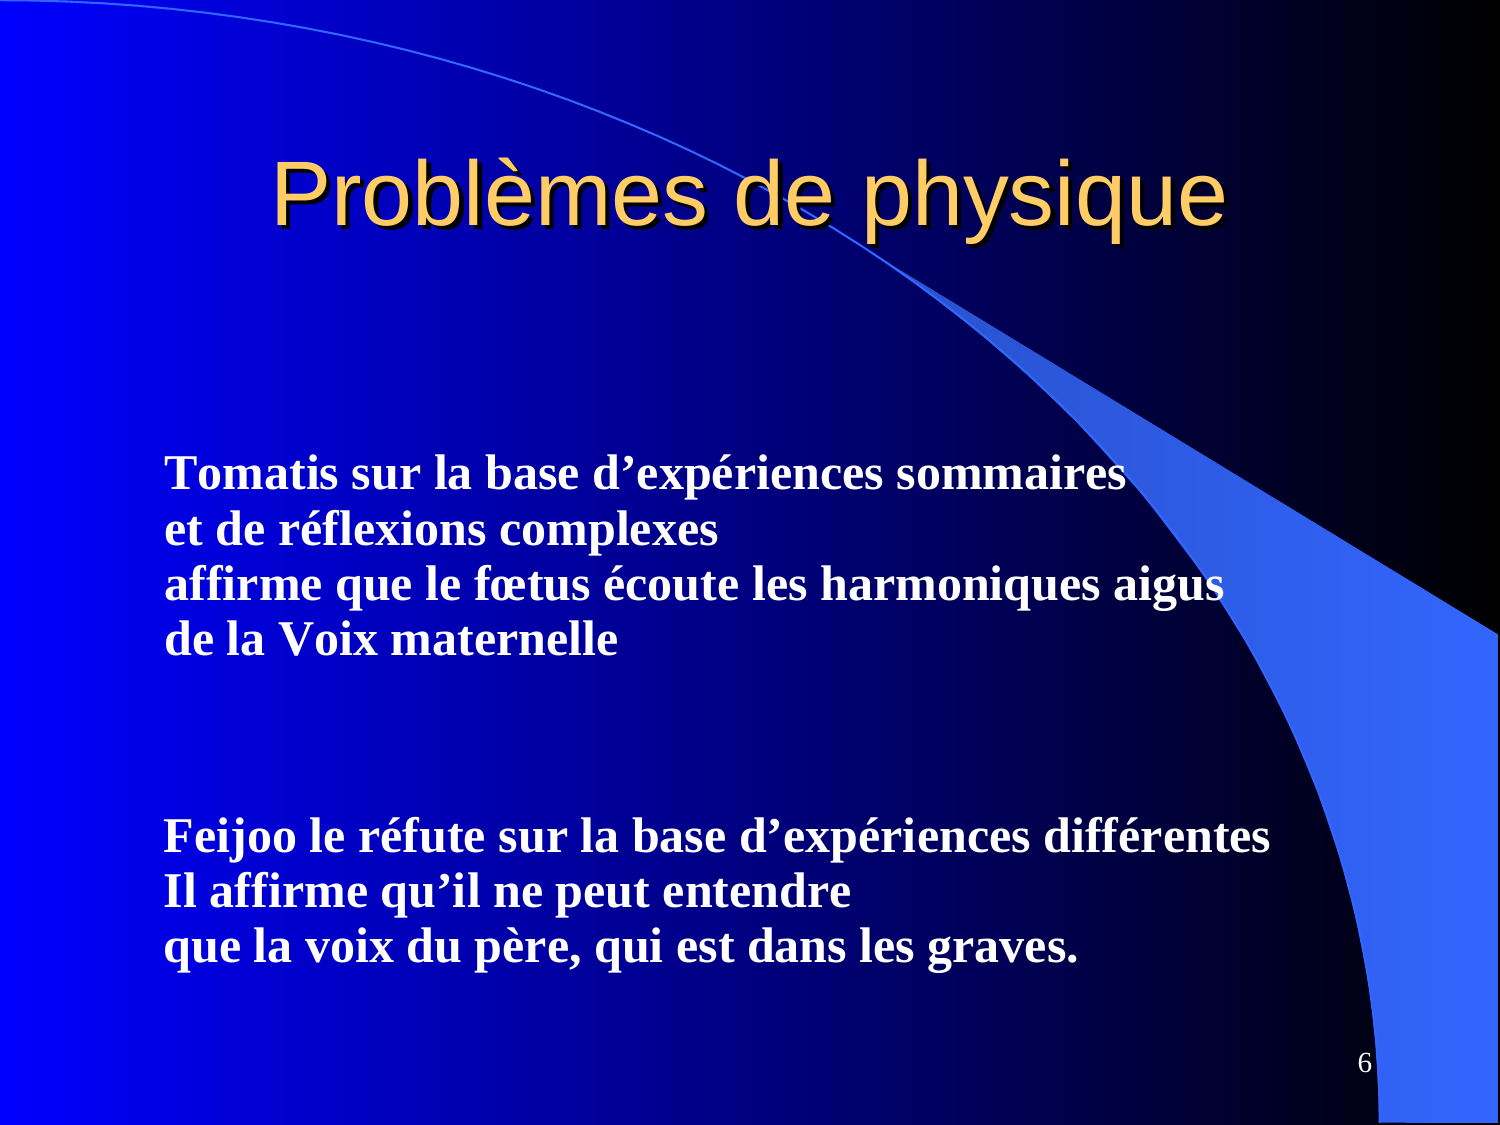

# Problèmes de physique
Tomatis sur la base d’expériences sommaires
et de réflexions complexes
affirme que le fœtus écoute les harmoniques aigus
de la Voix maternelle
Feijoo le réfute sur la base d’expériences différentes
Il affirme qu’il ne peut entendre
que la voix du père, qui est dans les graves.
6